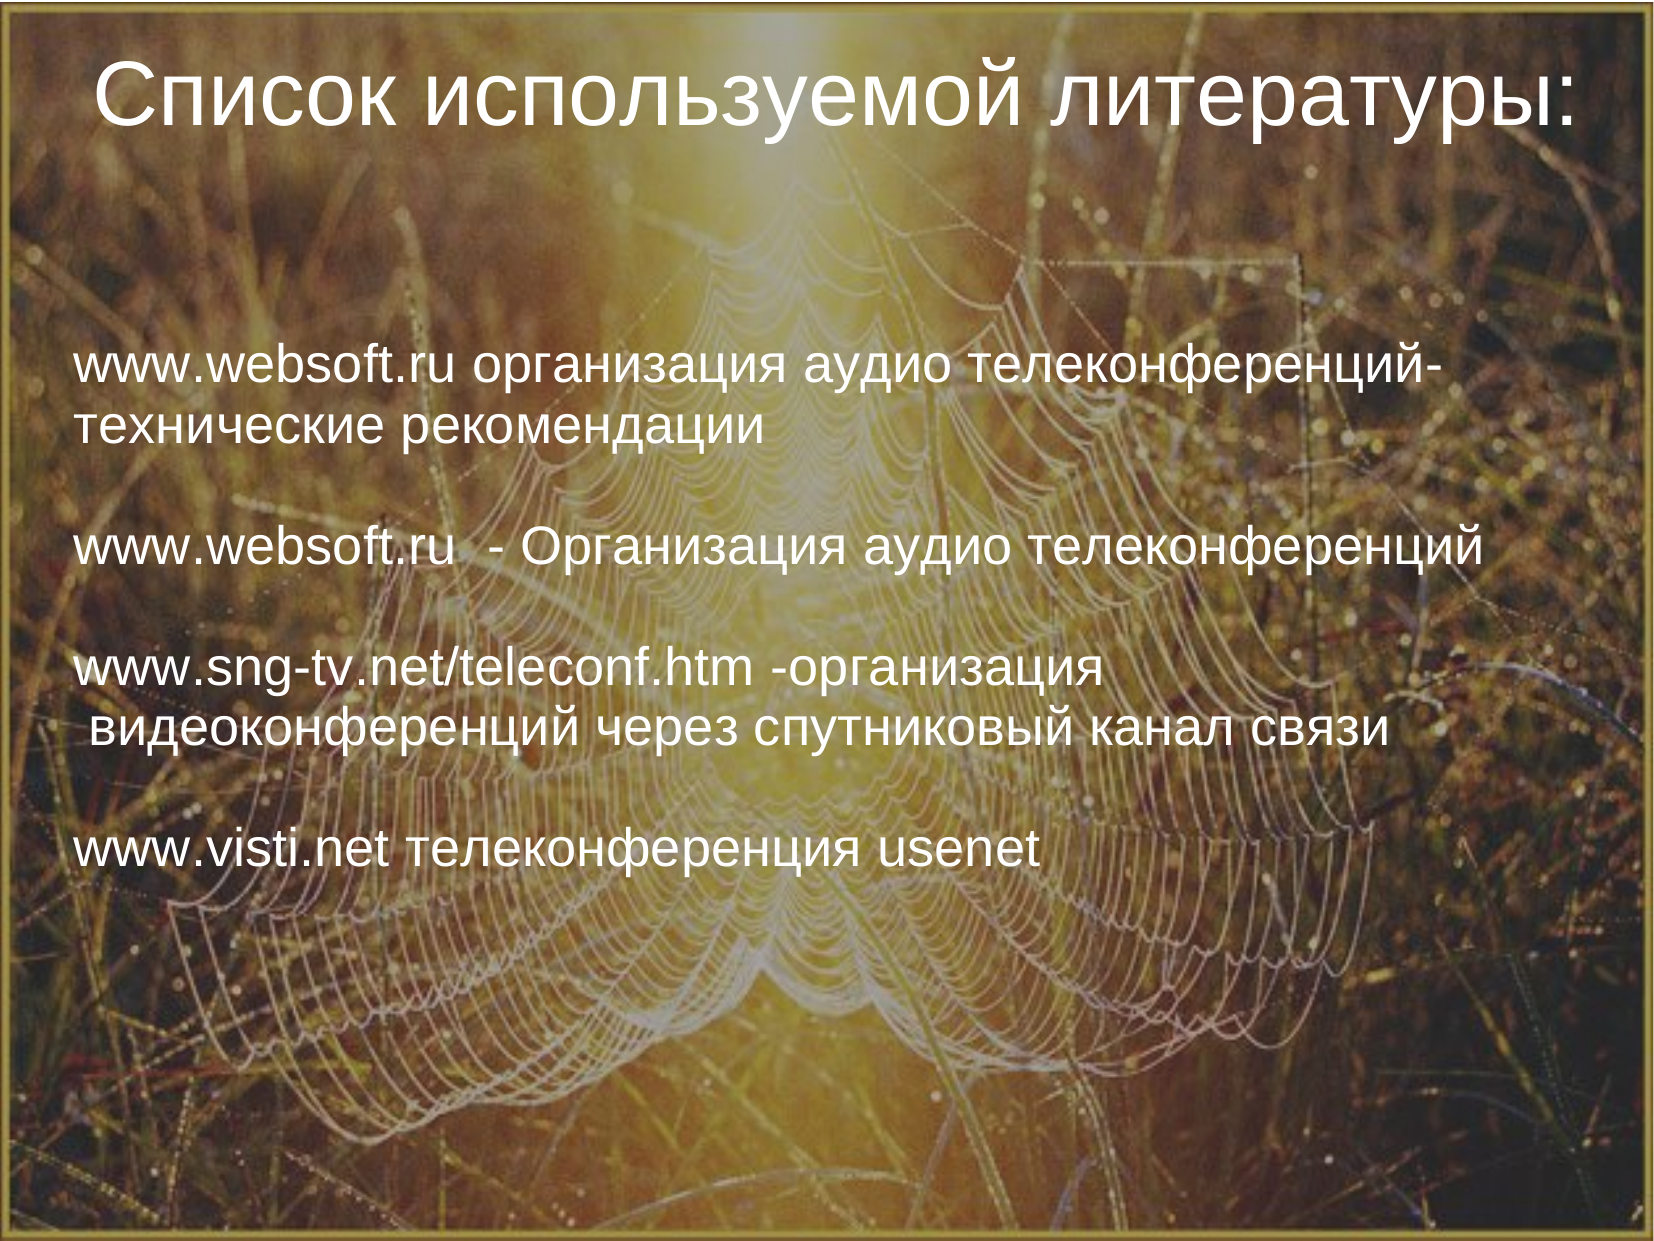

Список используемой литературы:
www.websoft.ru организация аудио телеконференций-технические рекомендации
www.websoft.ru - Организация аудио телеконференций
www.sng-tv.net/teleconf.htm -организация
 видеоконференций через спутниковый канал связи
www.visti.net телеконференция usenet